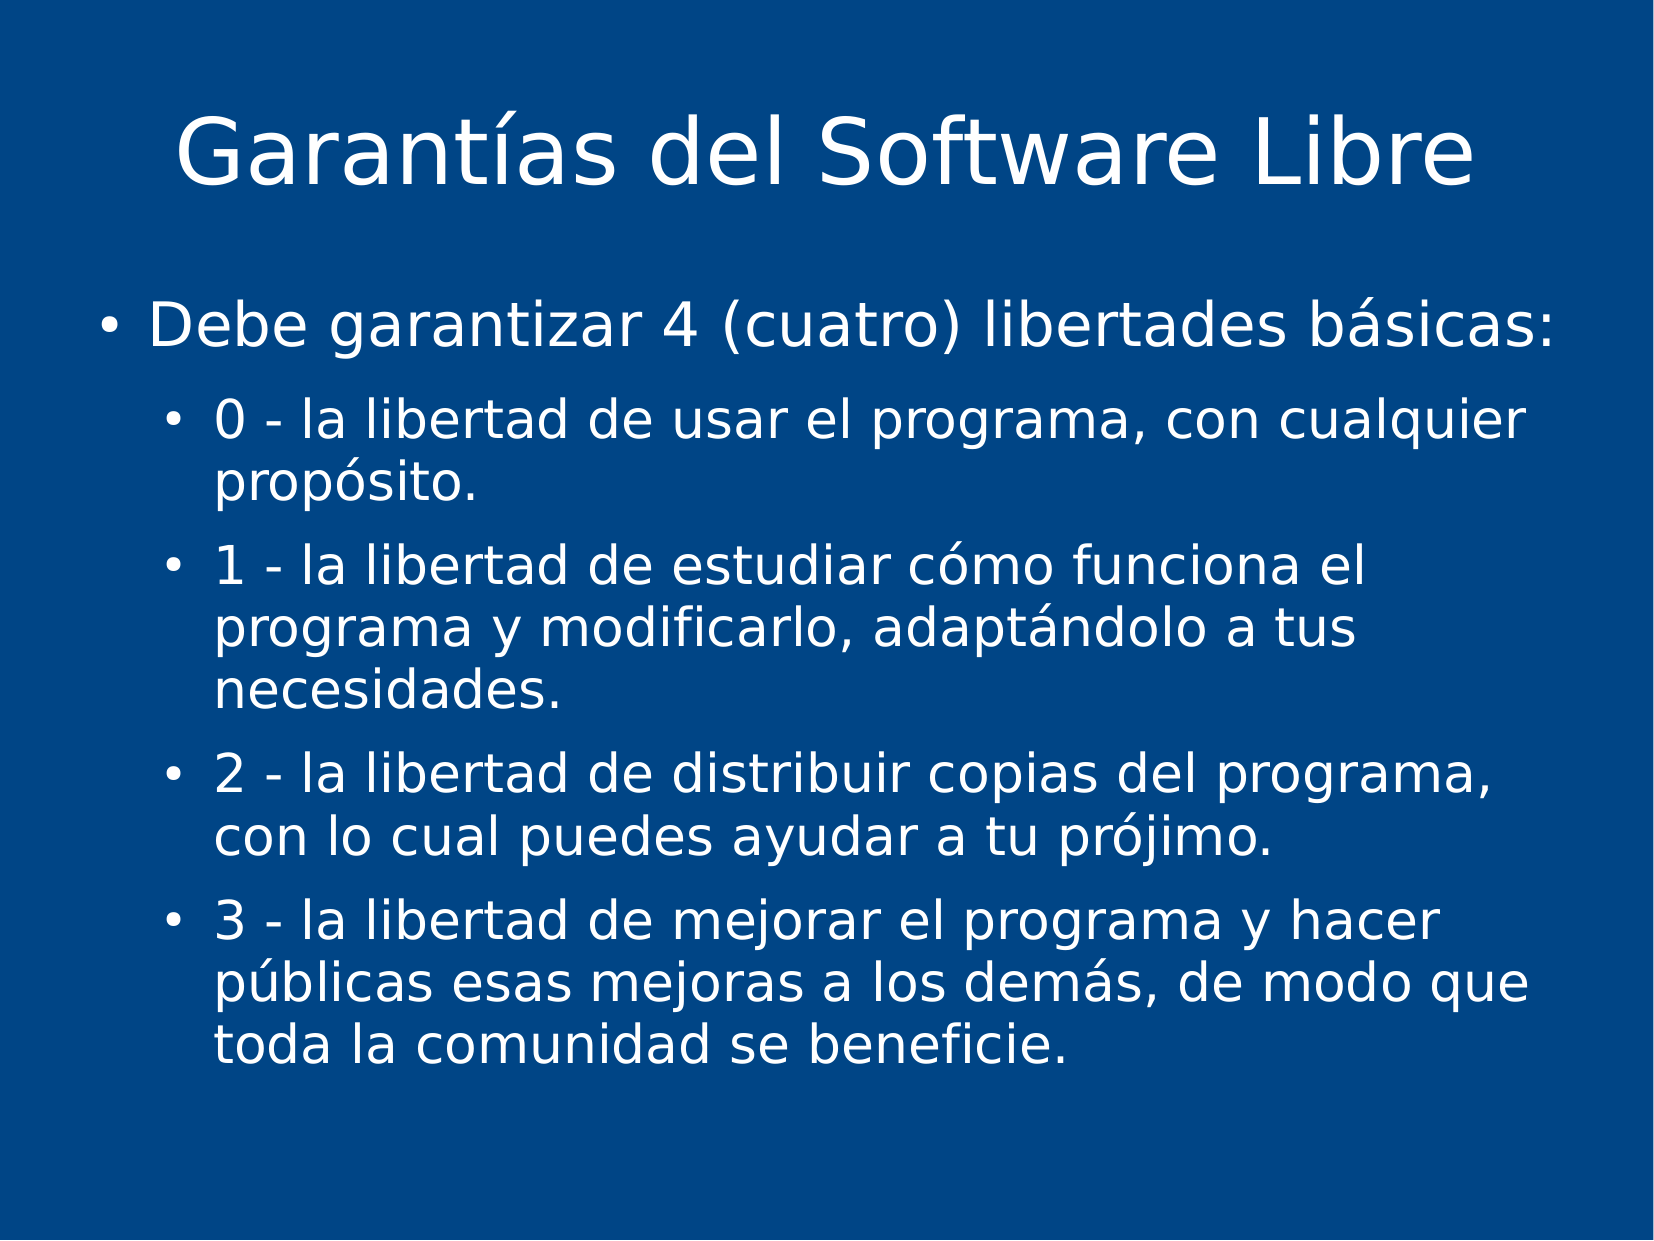

# Garantías del Software Libre
Debe garantizar 4 (cuatro) libertades básicas:
0 - la libertad de usar el programa, con cualquier propósito.
1 - la libertad de estudiar cómo funciona el programa y modificarlo, adaptándolo a tus necesidades.
2 - la libertad de distribuir copias del programa, con lo cual puedes ayudar a tu prójimo.
3 - la libertad de mejorar el programa y hacer públicas esas mejoras a los demás, de modo que toda la comunidad se beneficie.